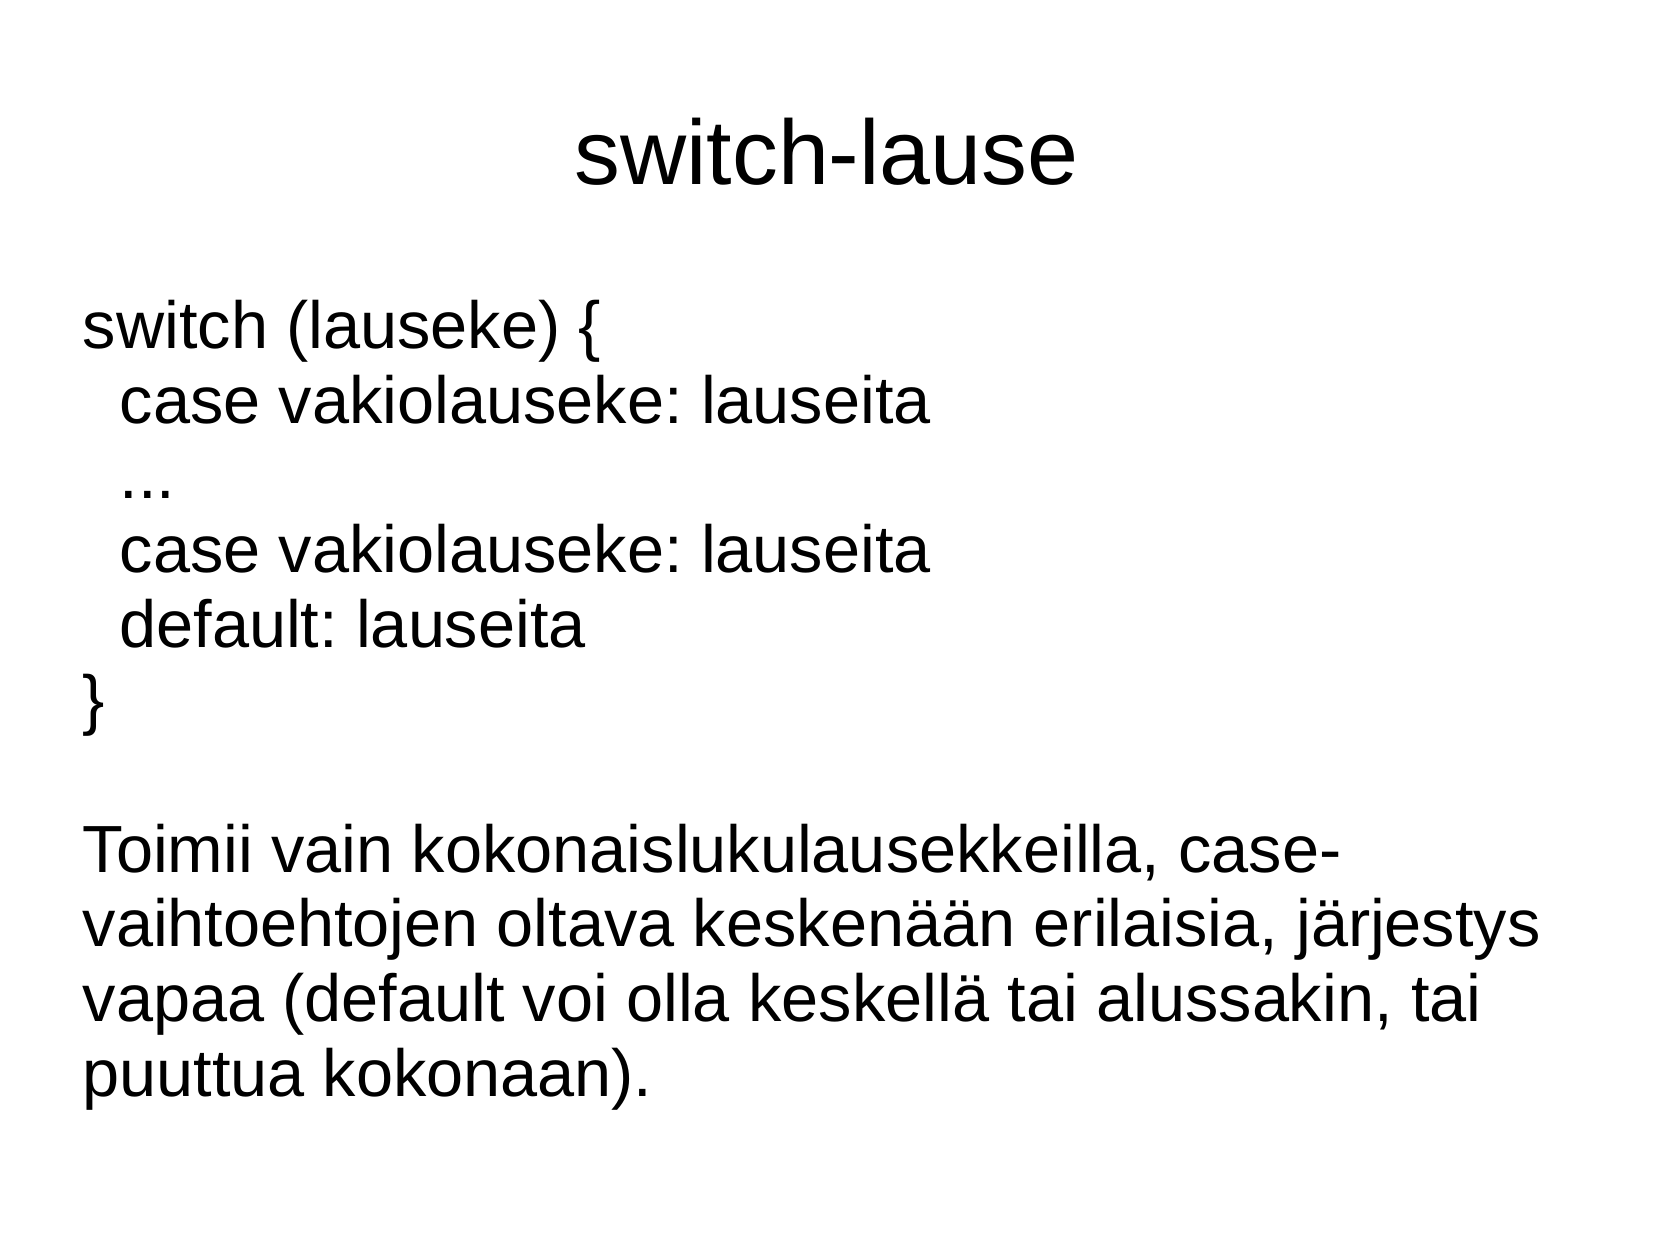

# switch-lause
switch (lauseke) {
 case vakiolauseke: lauseita
 ...
 case vakiolauseke: lauseita
 default: lauseita
}
Toimii vain kokonaislukulausekkeilla, case-vaihtoehtojen oltava keskenään erilaisia, järjestys vapaa (default voi olla keskellä tai alussakin, tai puuttua kokonaan).